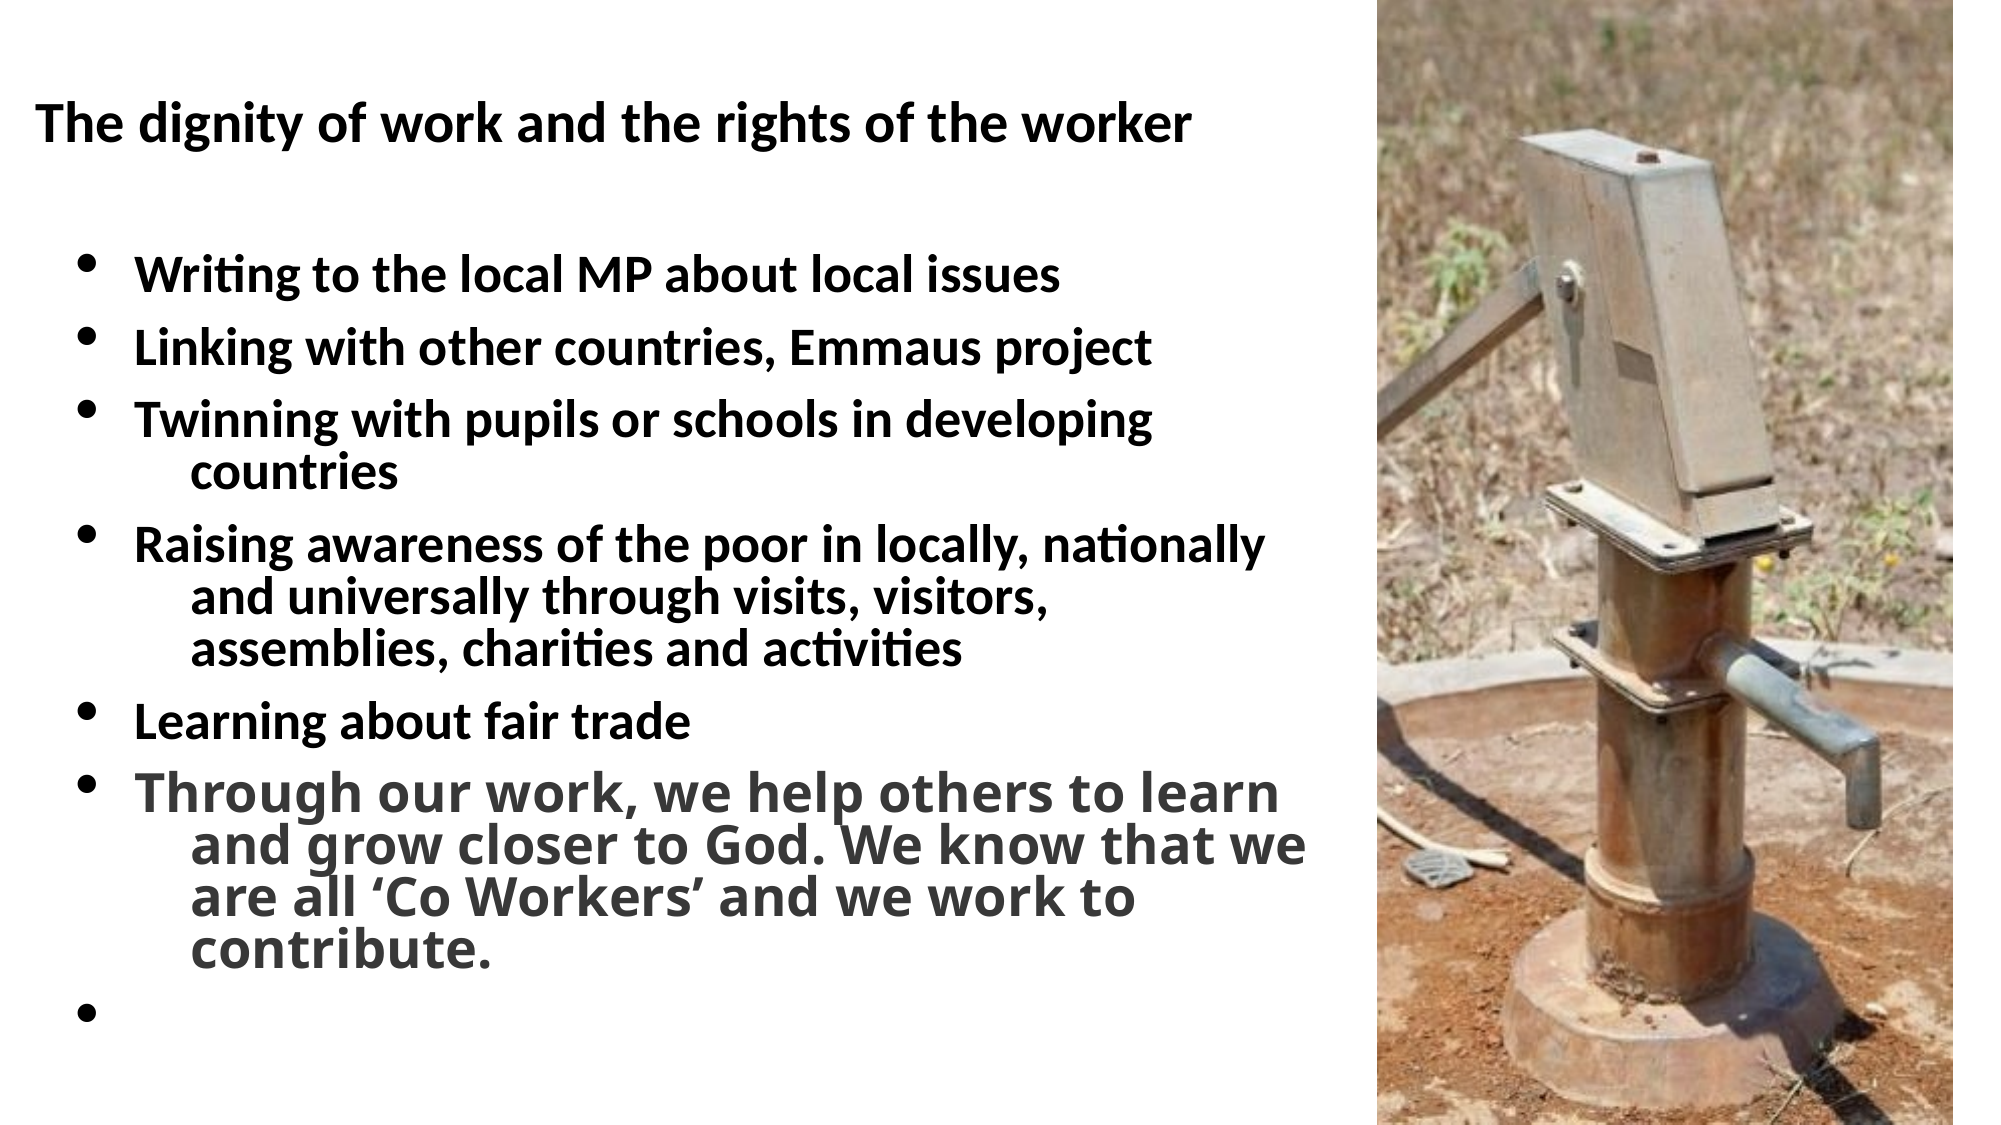

# The dignity of work and the rights of the worker
Writing to the local MP about local issues
Linking with other countries, Emmaus project
Twinning with pupils or schools in developing countries
Raising awareness of the poor in locally, nationally and universally through visits, visitors, assemblies, charities and activities
Learning about fair trade
Through our work, we help others to learn and grow closer to God. We know that we are all ‘Co Workers’ and we work to contribute.